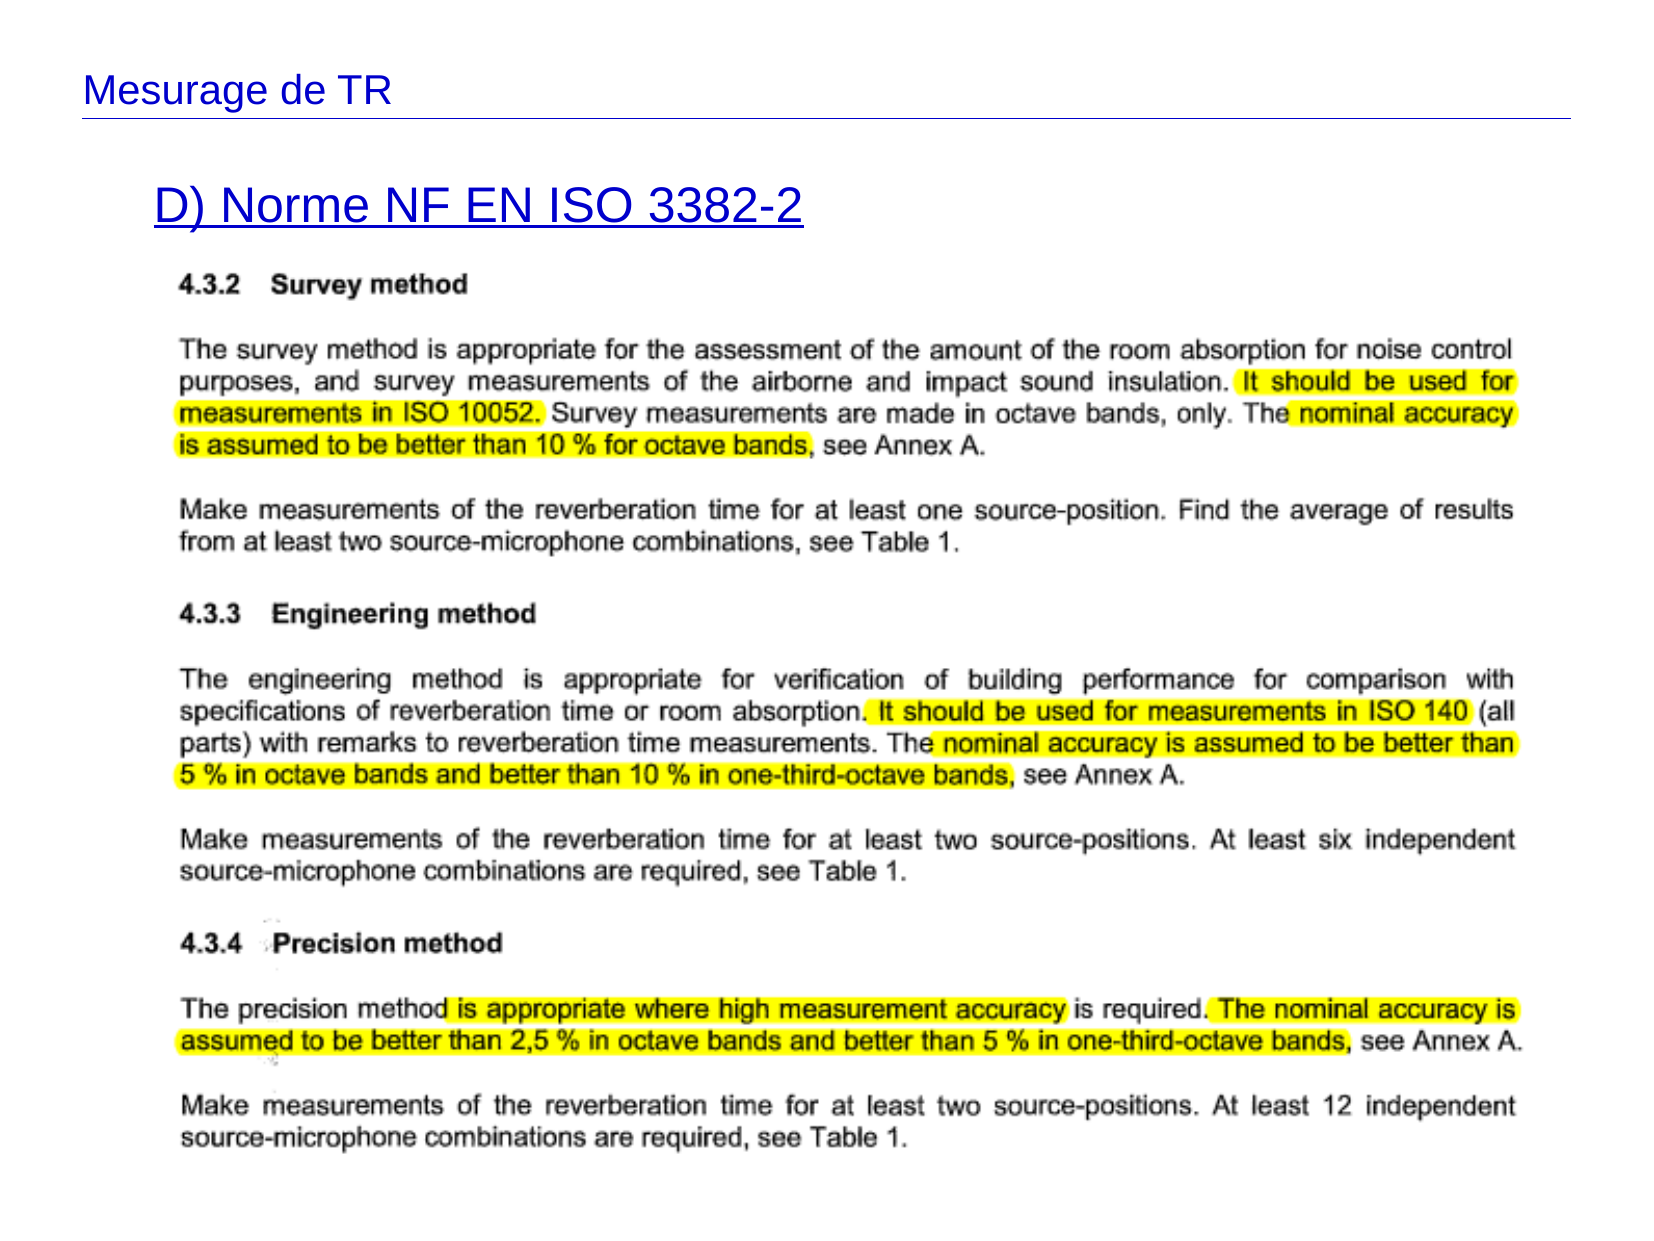

# Mesurage de TR
D) Norme NF EN ISO 3382-2